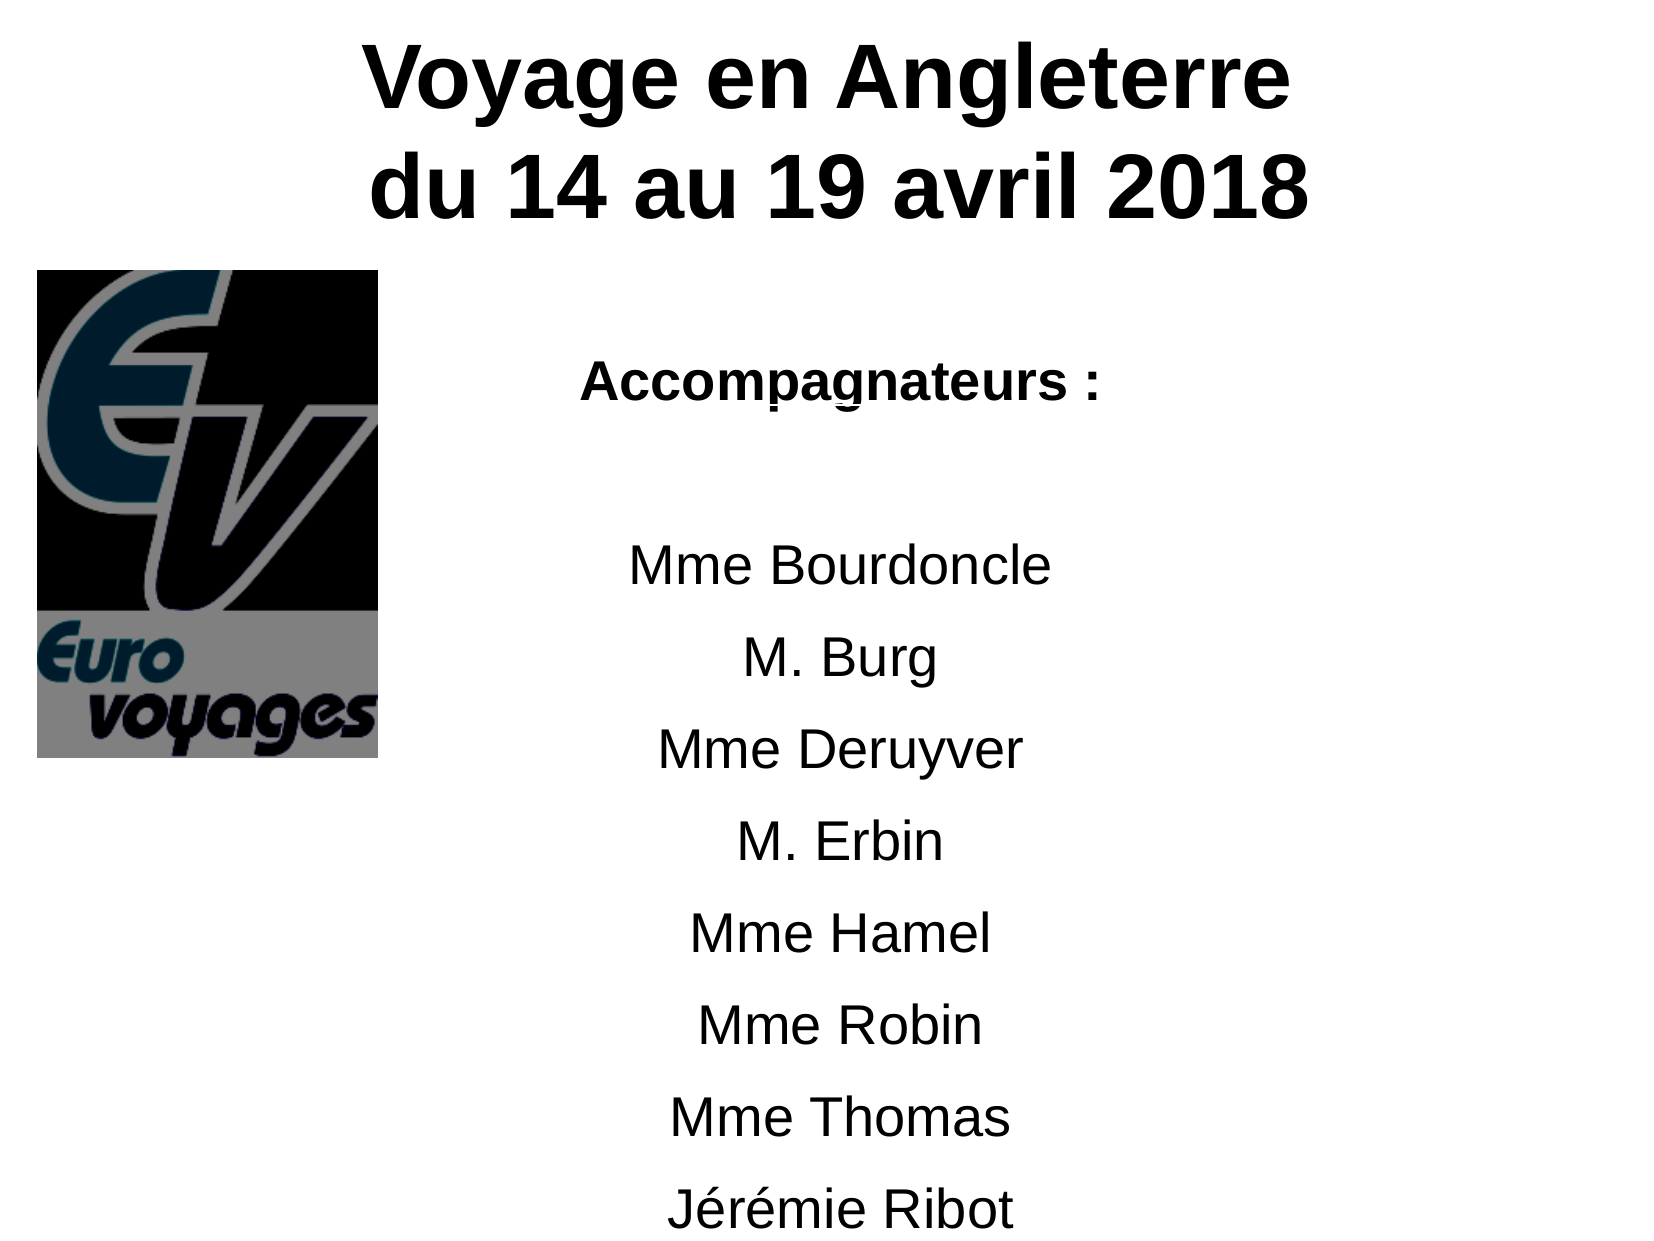

Voyage en Angleterre
 du 14 au 19 avril 2018
Accompagnateurs :
Mme Bourdoncle
M. Burg
Mme Deruyver
M. Erbin
Mme Hamel
Mme Robin
Mme Thomas
Jérémie Ribot